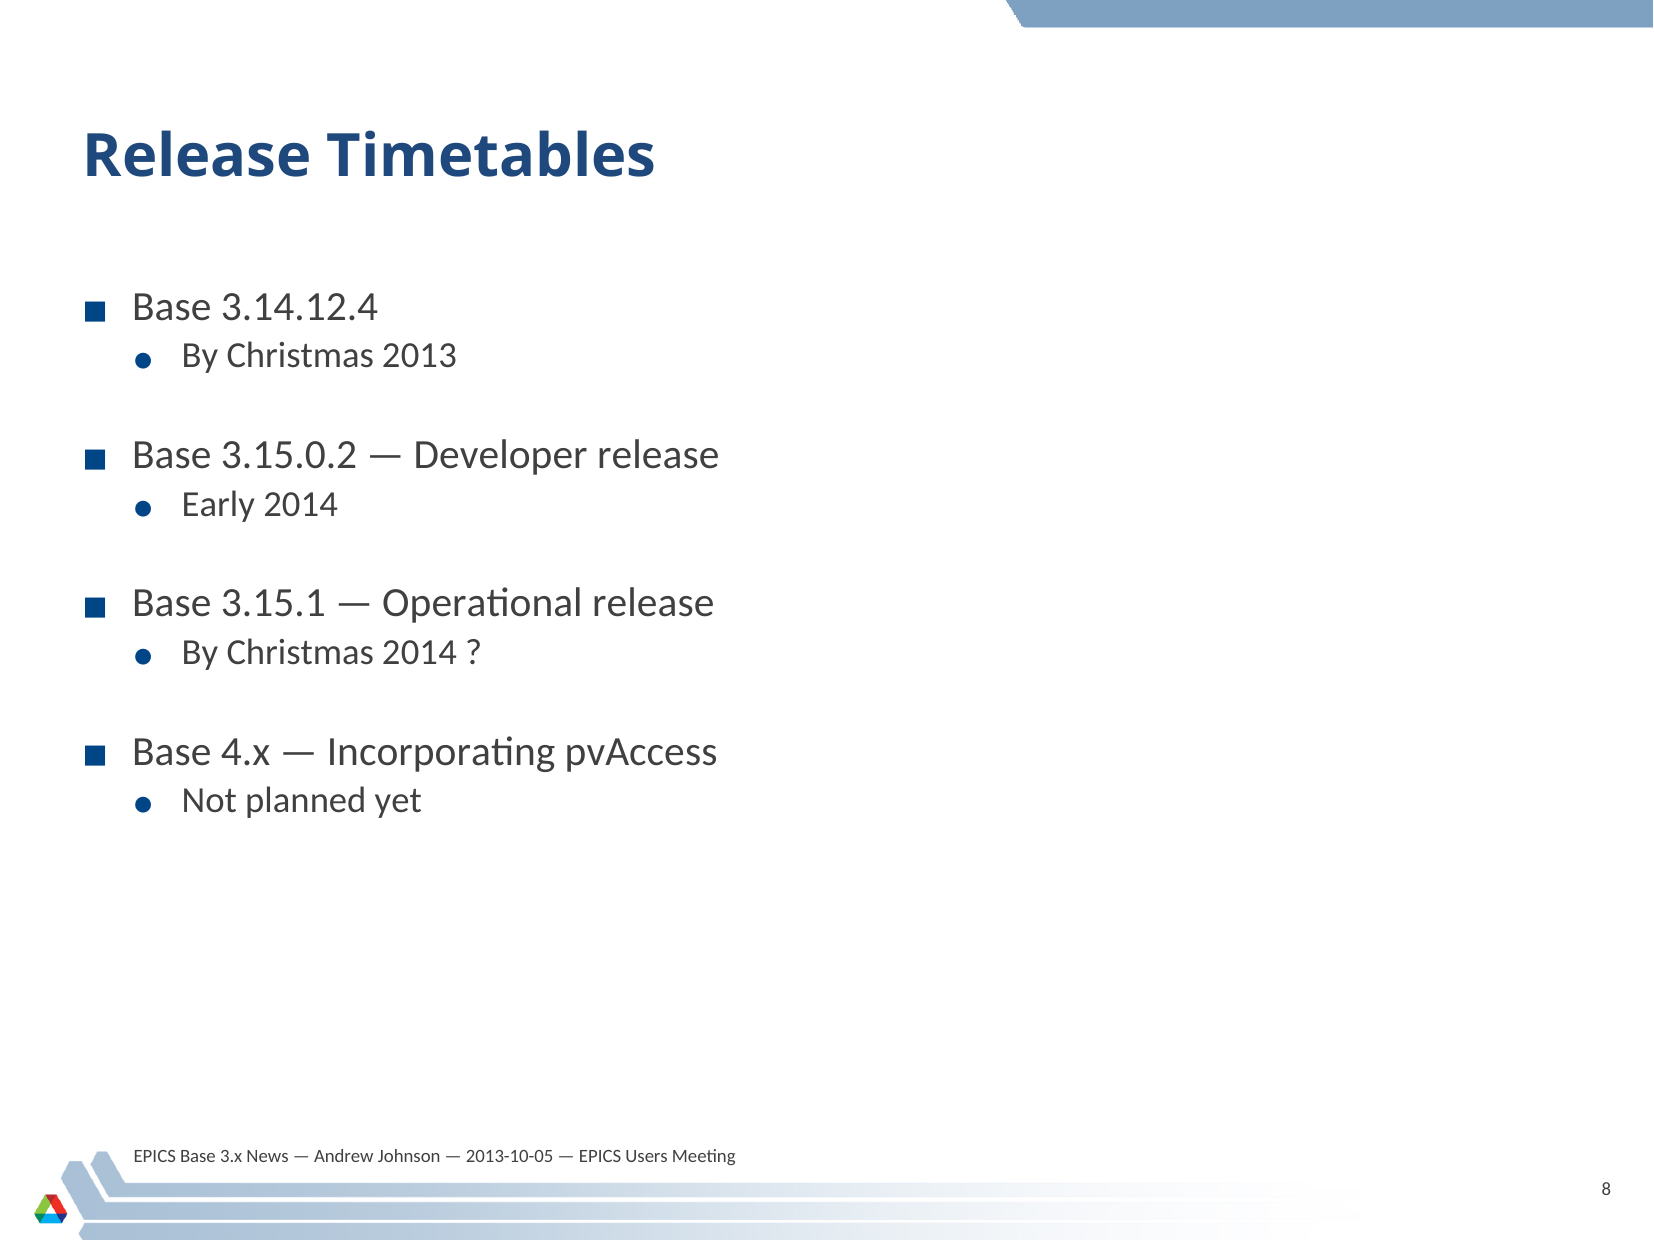

# Release Timetables
Base 3.14.12.4
By Christmas 2013
Base 3.15.0.2 — Developer release
Early 2014
Base 3.15.1 — Operational release
By Christmas 2014 ?
Base 4.x — Incorporating pvAccess
Not planned yet
EPICS Base 3.x News — Andrew Johnson — 2013-10-05 — EPICS Users Meeting
8